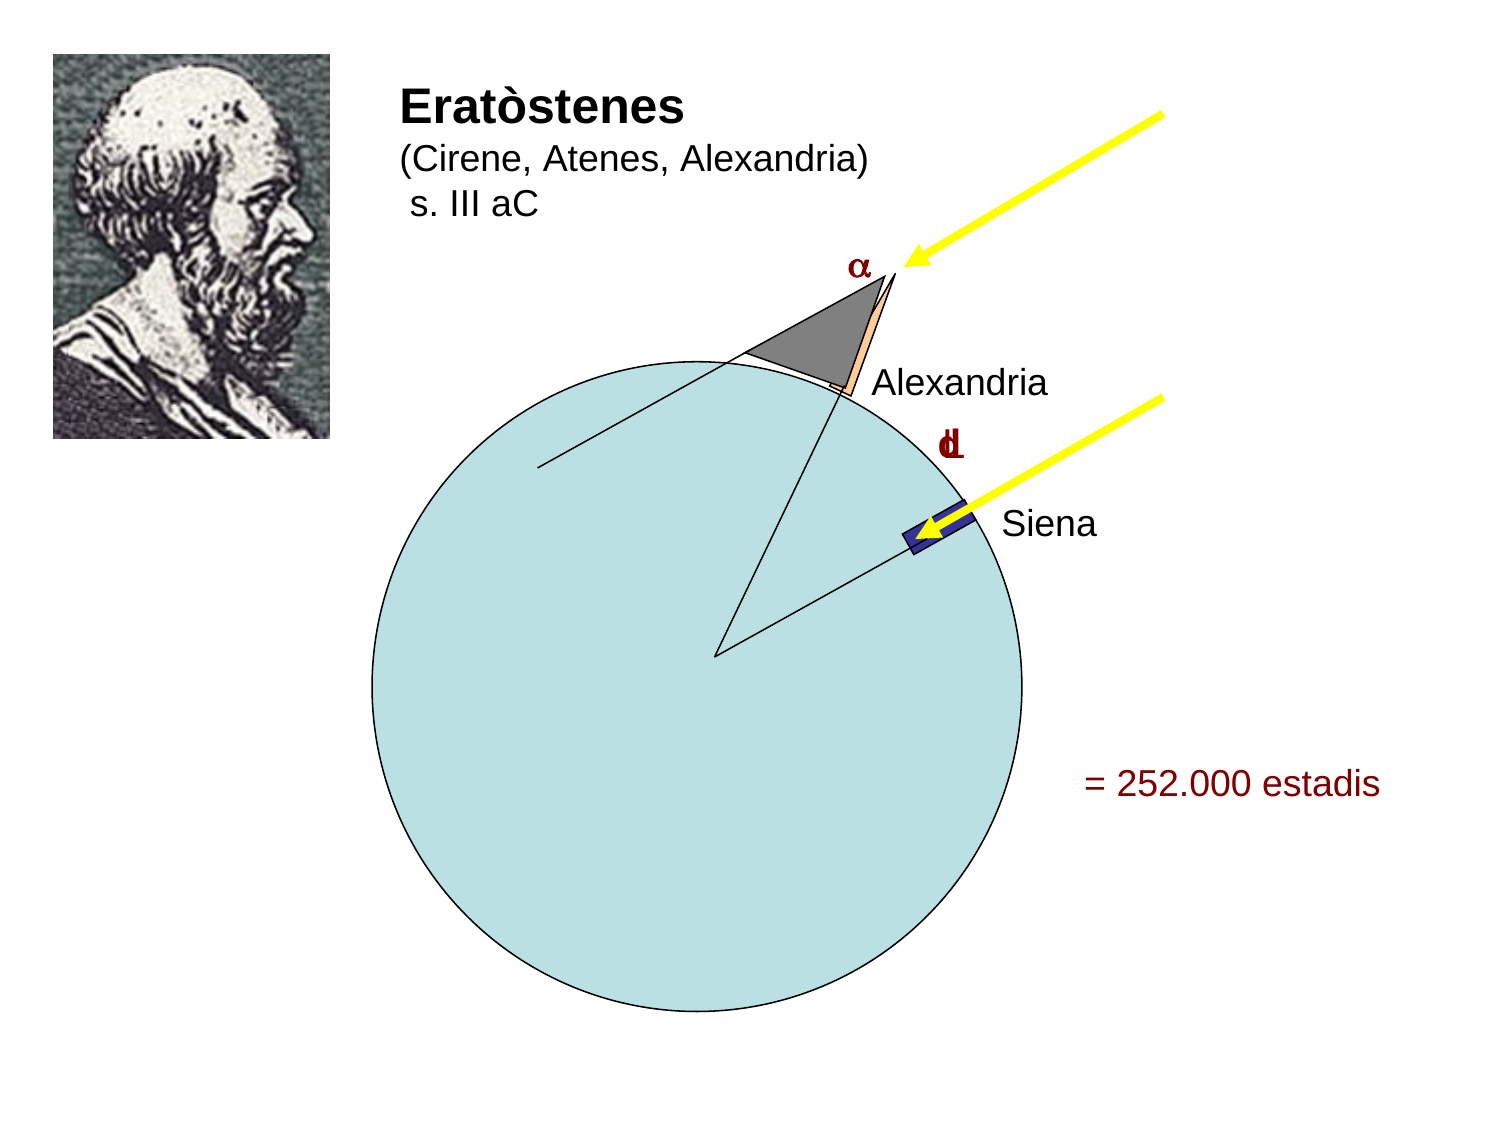

Eratòstenes
(Cirene, Atenes, Alexandria)
 s. III aC

Alexandria
L
d
Siena
= 252.000 estadis